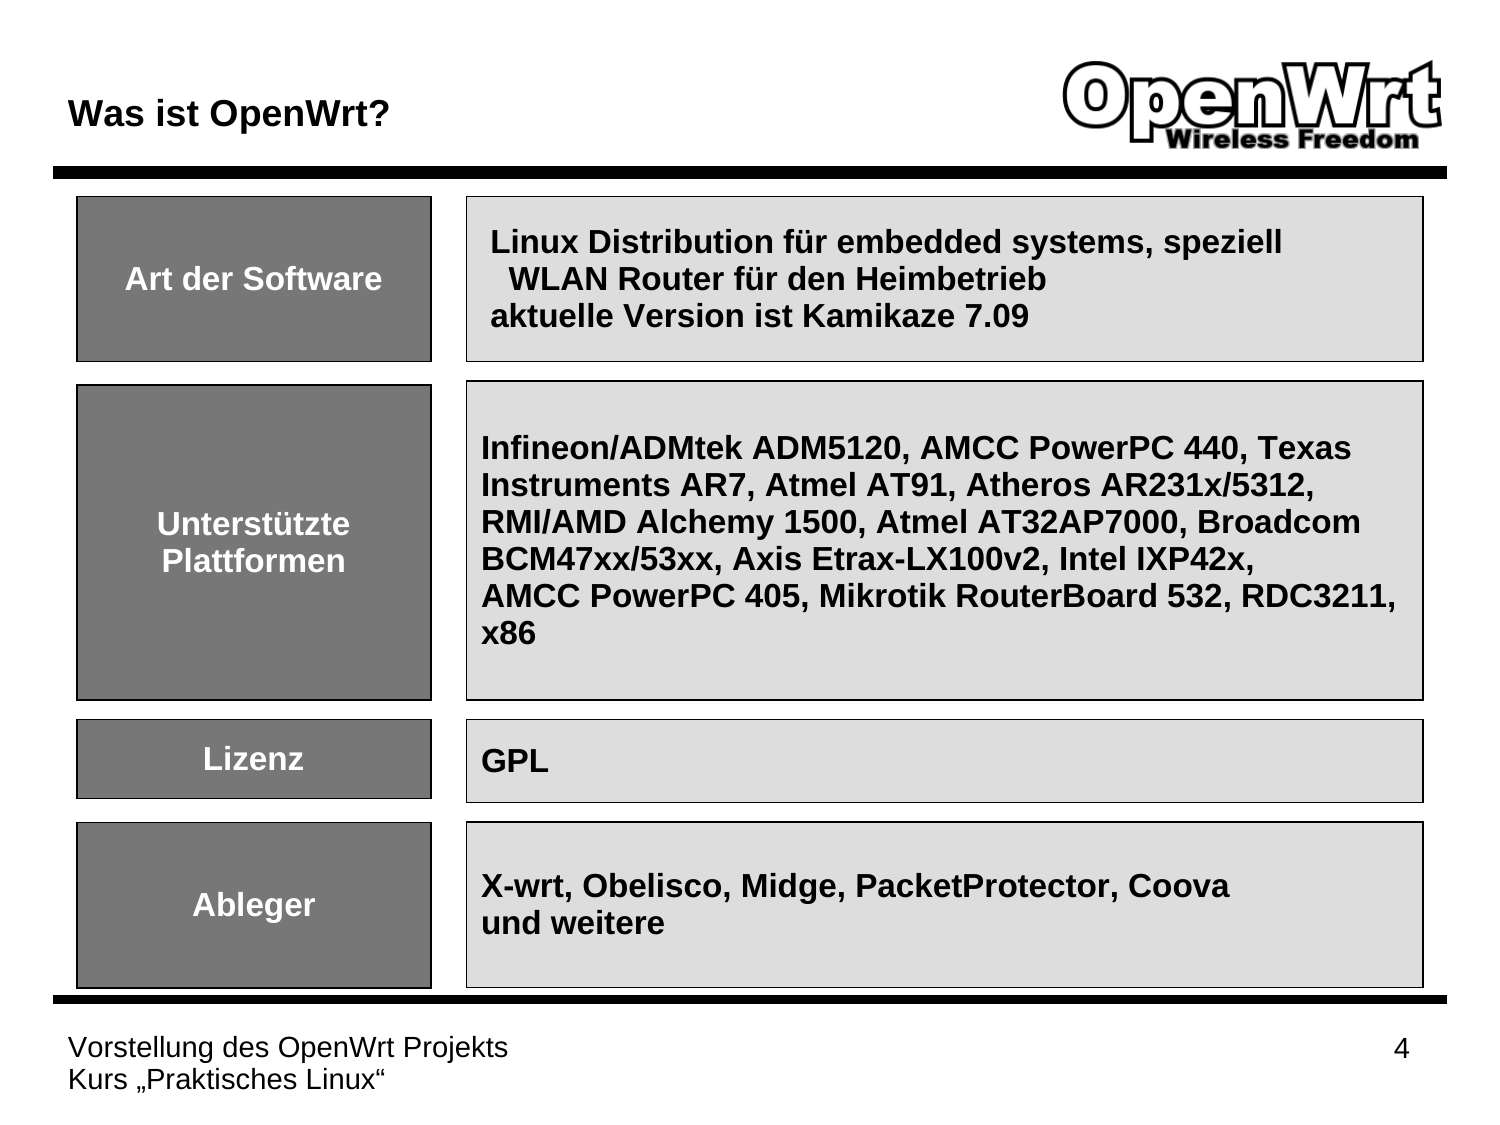

# Was ist OpenWrt?
Art der Software
 Linux Distribution für embedded systems, speziell
 WLAN Router für den Heimbetrieb
 aktuelle Version ist Kamikaze 7.09
Infineon/ADMtek ADM5120, AMCC PowerPC 440, Texas
Instruments AR7, Atmel AT91, Atheros AR231x/5312,
RMI/AMD Alchemy 1500, Atmel AT32AP7000, Broadcom
BCM47xx/53xx, Axis Etrax-LX100v2, Intel IXP42x,
AMCC PowerPC 405, Mikrotik RouterBoard 532, RDC3211,
x86
Unterstützte
Plattformen
Lizenz
GPL
X-wrt, Obelisco, Midge, PacketProtector, Coova
und weitere
Ableger
4